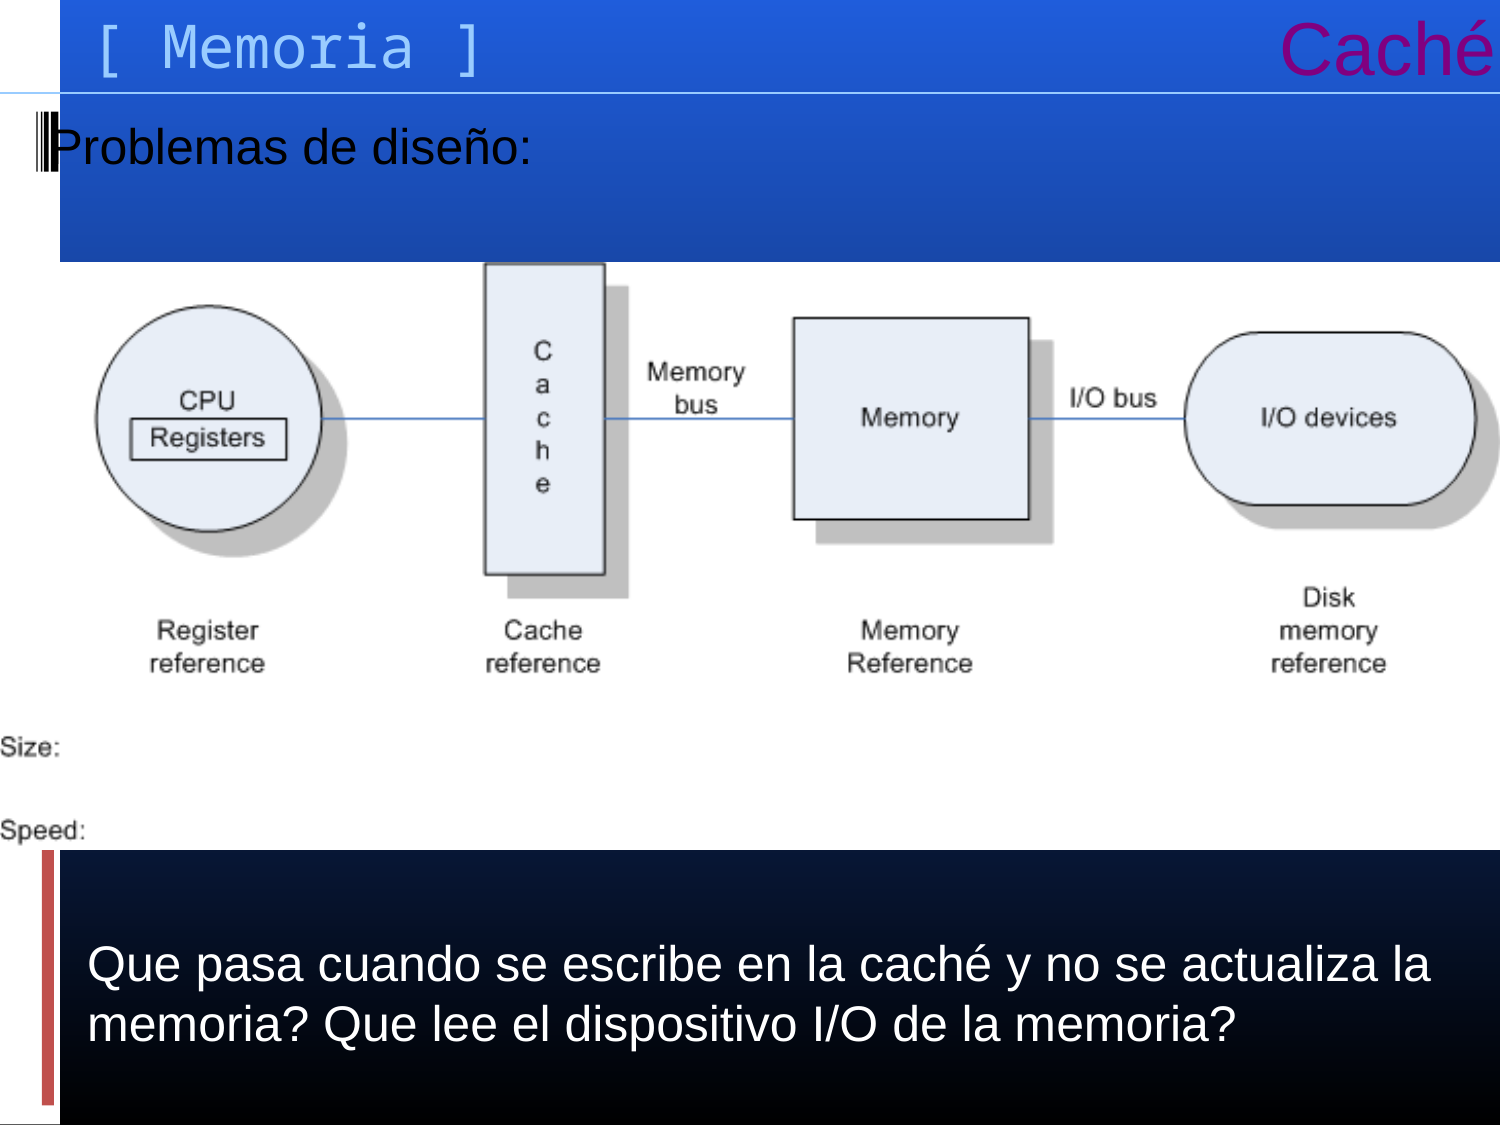

# [ Memoria ]
Caché
Problemas de diseño:
 1KB 256 KB 1 GB 80 GB
 1ns 5 ns 100 ns 5 ms
Que pasa cuando se escribe en la caché y no se actualiza la memoria? Que lee el dispositivo I/O de la memoria?